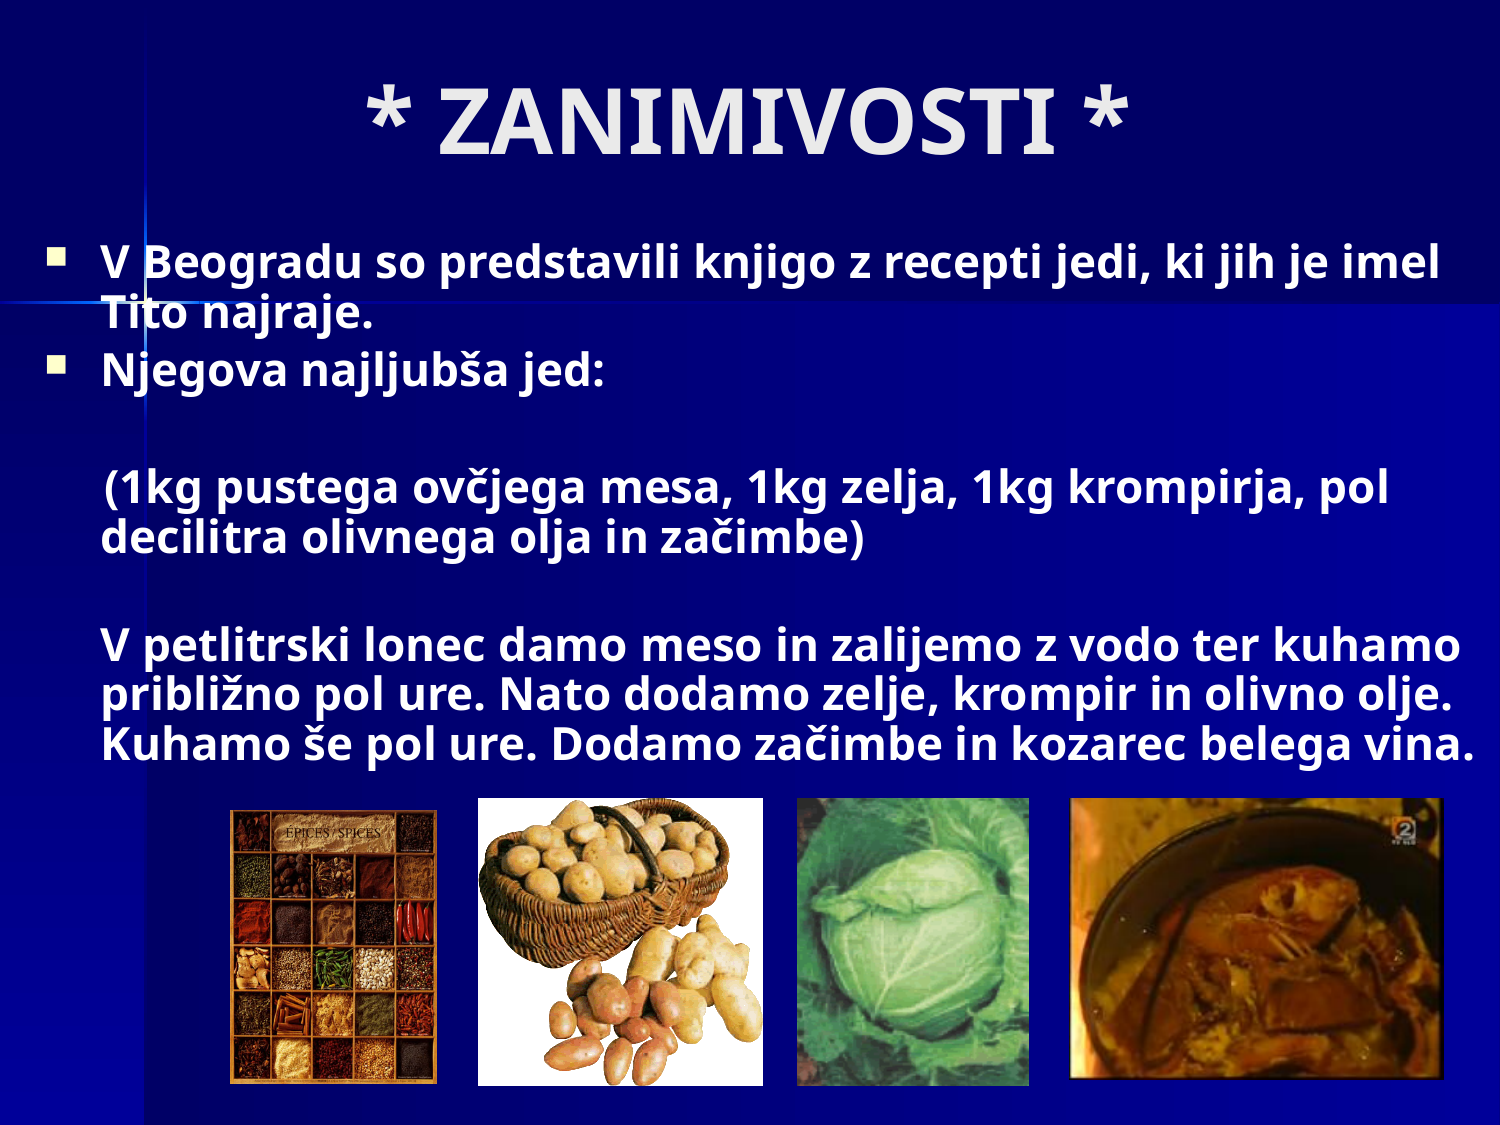

# * ZANIMIVOSTI *
V Beogradu so predstavili knjigo z recepti jedi, ki jih je imel Tito najraje.
Njegova najljubša jed:
 (1kg pustega ovčjega mesa, 1kg zelja, 1kg krompirja, pol decilitra olivnega olja in začimbe)
V petlitrski lonec damo meso in zalijemo z vodo ter kuhamo približno pol ure. Nato dodamo zelje, krompir in olivno olje. Kuhamo še pol ure. Dodamo začimbe in kozarec belega vina.